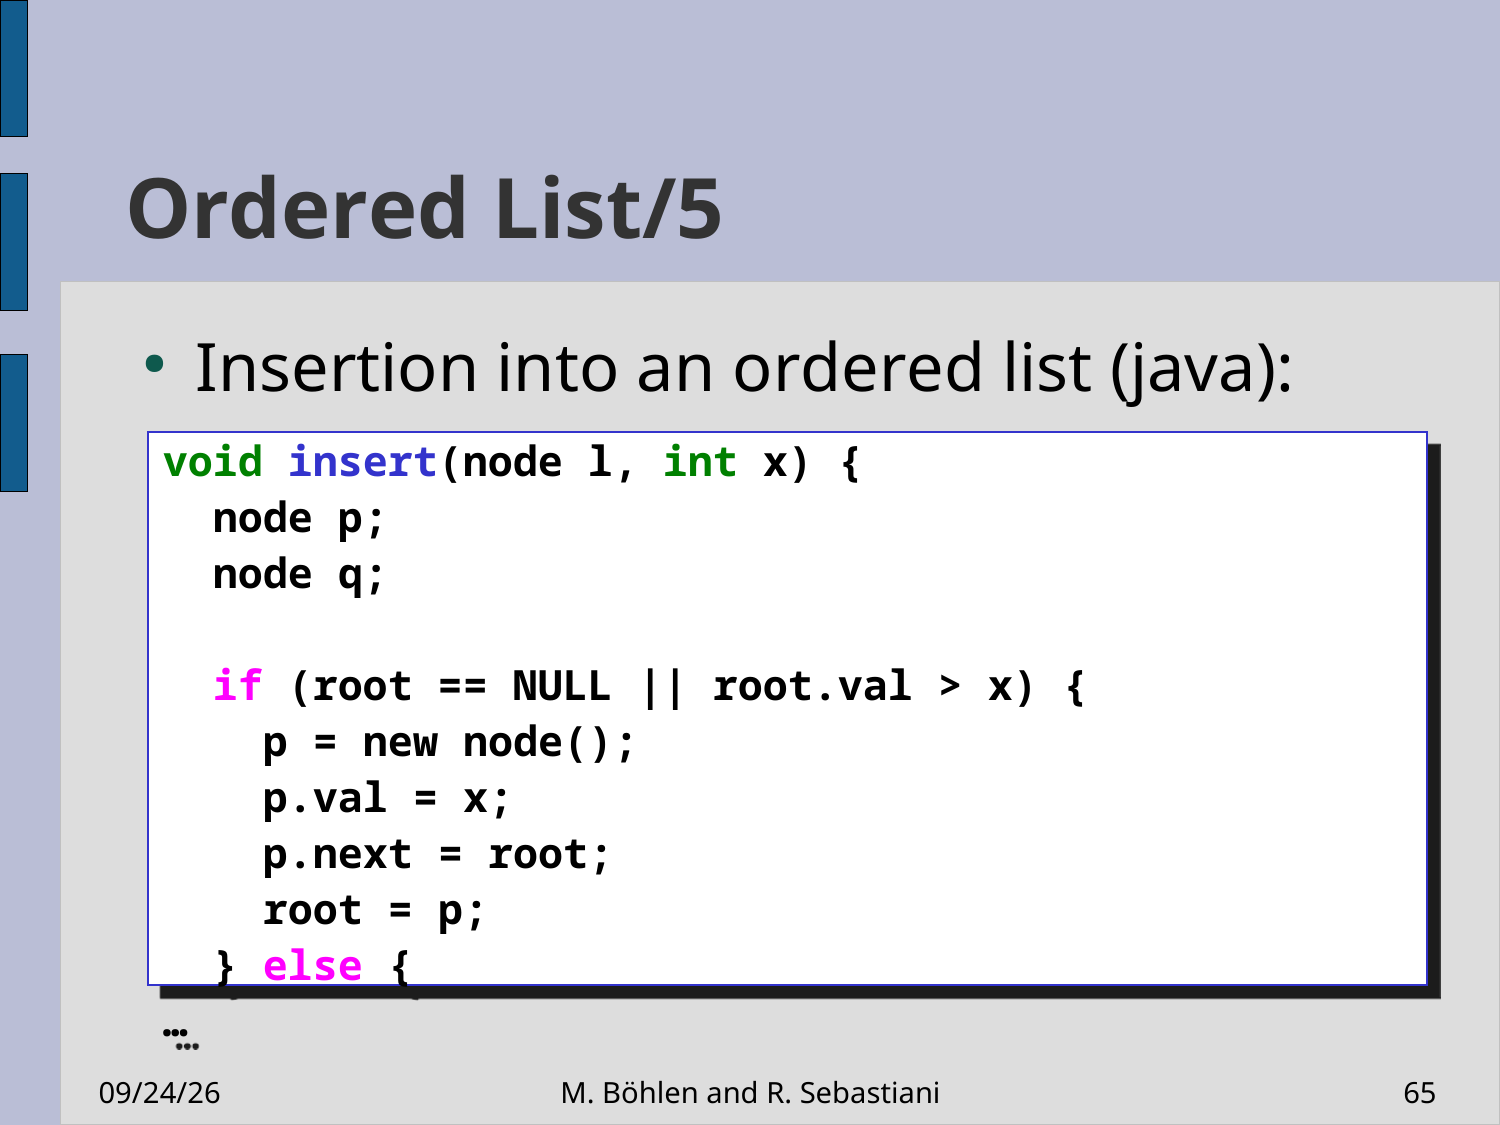

# Ordered List/5
Insertion into an ordered list (java):
void insert(node l, int x) {
 node p;
 node q;
 if (root == NULL || root.val > x) {
 p = new node();
 p.val = x;
 p.next = root;
 root = p;
 } else {
…
M. Böhlen and R. Sebastiani
65